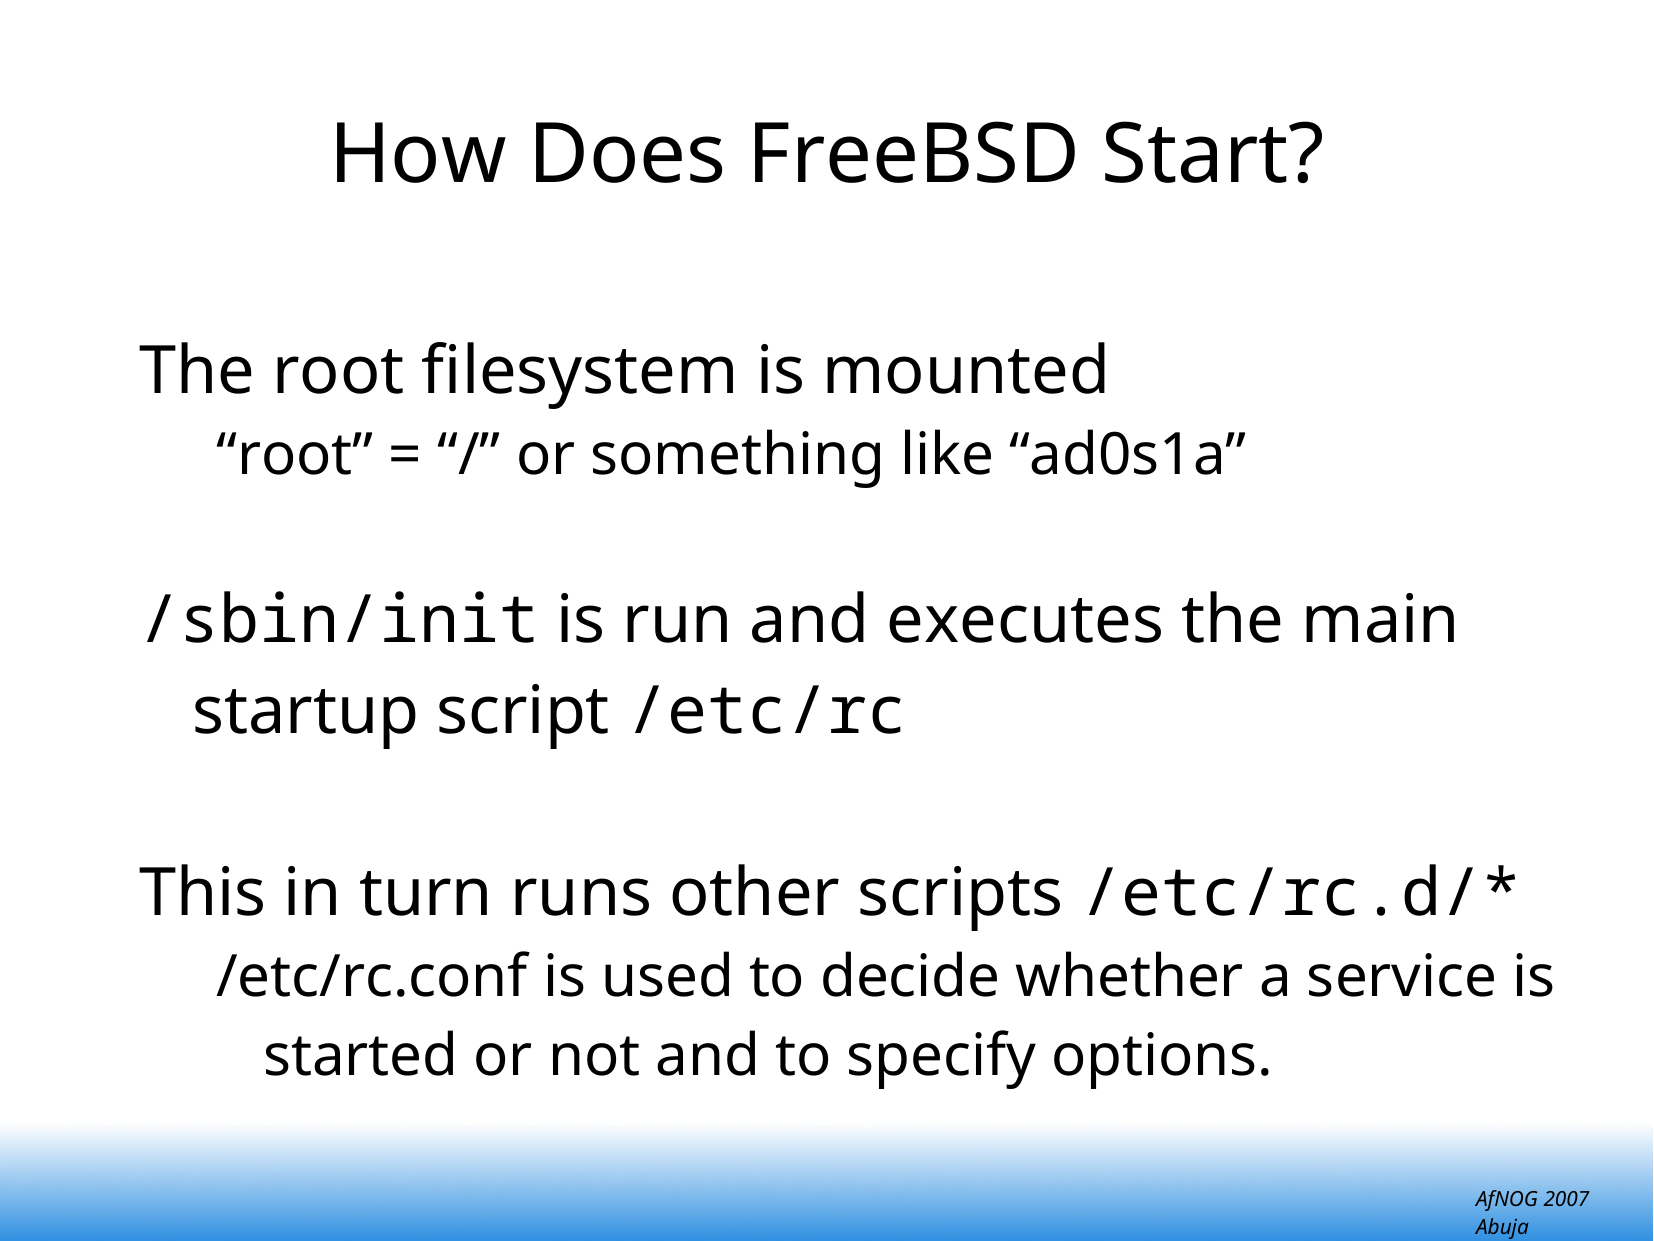

# How Does FreeBSD Start?
The root filesystem is mounted
“root” = “/” or something like “ad0s1a”
/sbin/init is run and executes the main startup script /etc/rc
This in turn runs other scripts /etc/rc.d/*
/etc/rc.conf is used to decide whether a service is started or not and to specify options.